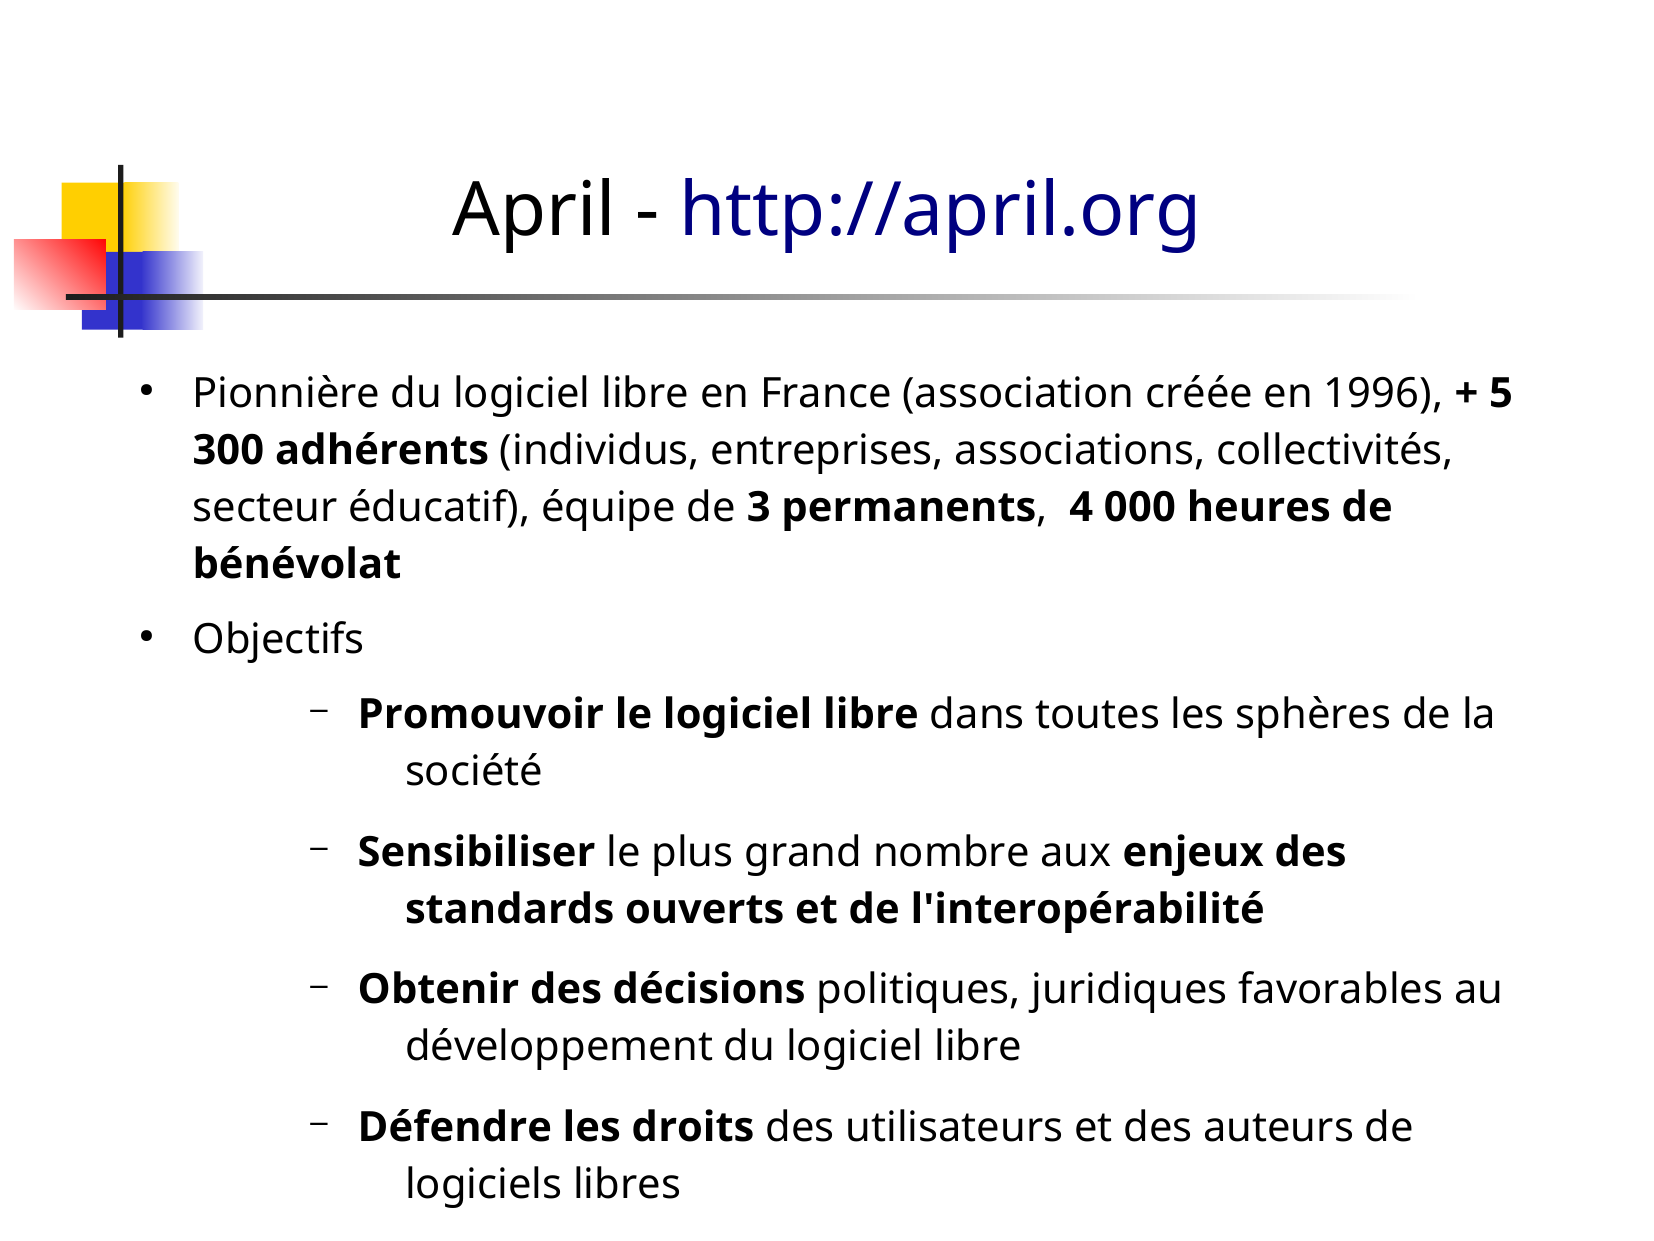

# April - http://april.org
Pionnière du logiciel libre en France (association créée en 1996), + 5 300 adhérents (individus, entreprises, associations, collectivités, secteur éducatif), équipe de 3 permanents, 4 000 heures de bénévolat
Objectifs
Promouvoir le logiciel libre dans toutes les sphères de la société
Sensibiliser le plus grand nombre aux enjeux des standards ouverts et de l'interopérabilité
Obtenir des décisions politiques, juridiques favorables au développement du logiciel libre
Défendre les droits des utilisateurs et des auteurs de logiciels libres
Favoriser le partage de la connaissance